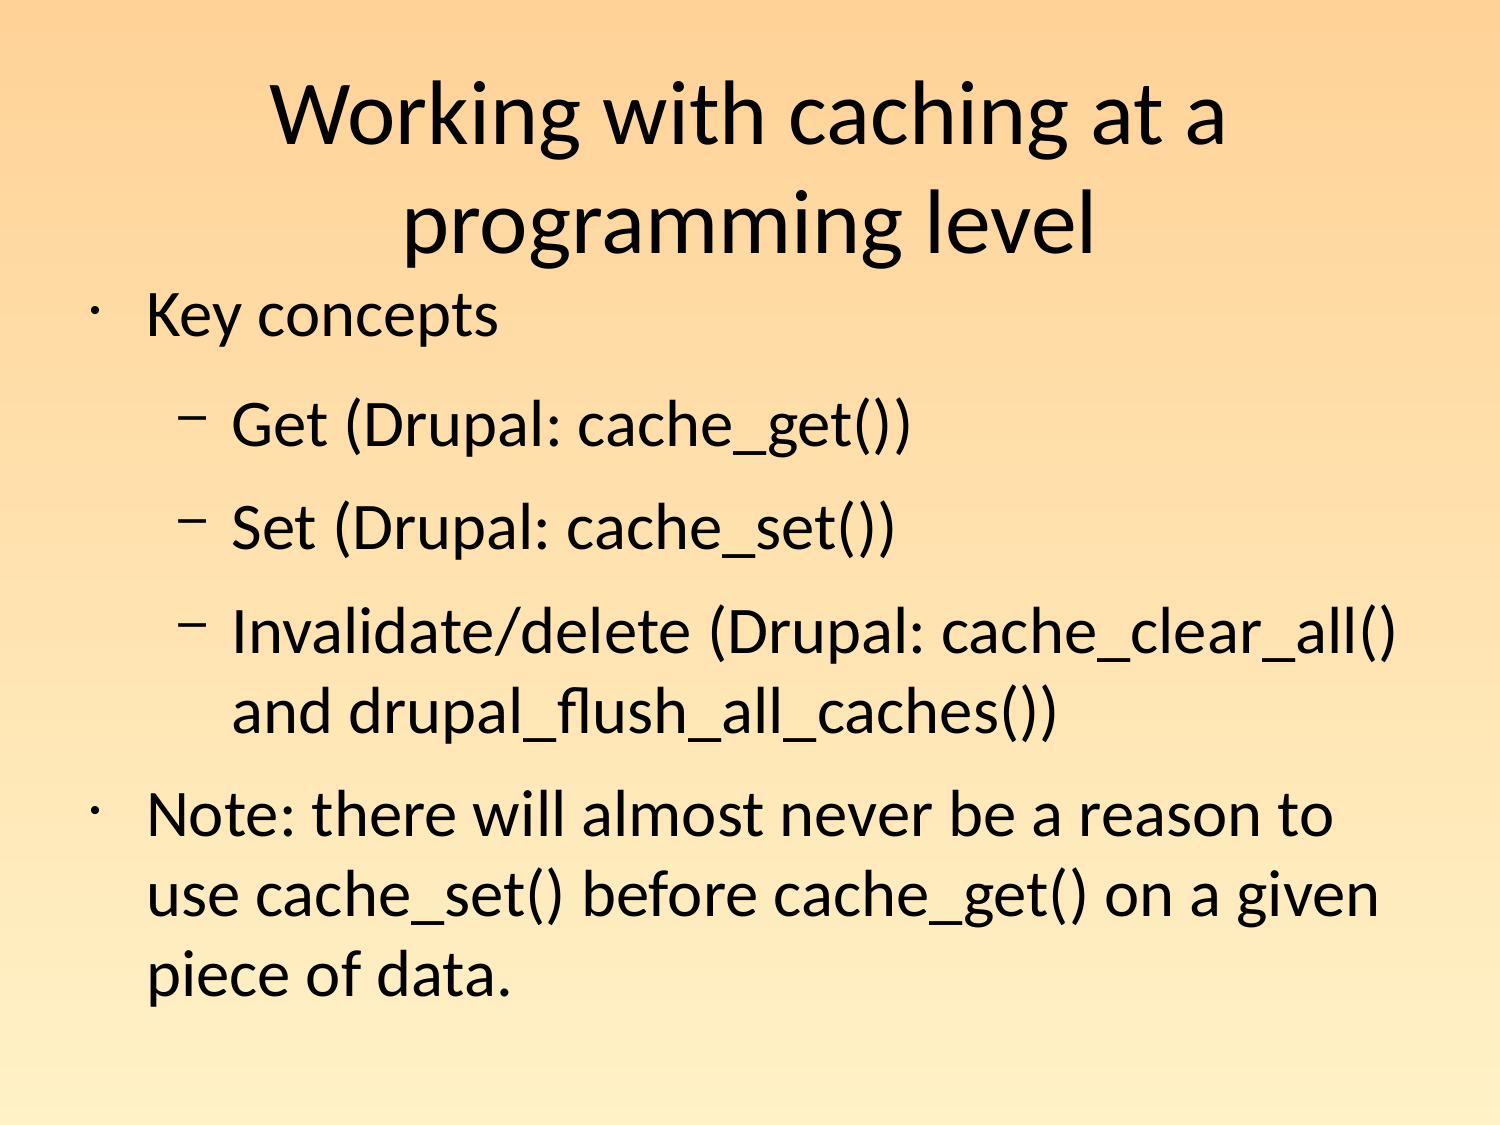

# Working with caching at a programming level
Key concepts
Get (Drupal: cache_get())
Set (Drupal: cache_set())
Invalidate/delete (Drupal: cache_clear_all() and drupal_flush_all_caches())
Note: there will almost never be a reason to use cache_set() before cache_get() on a given piece of data.